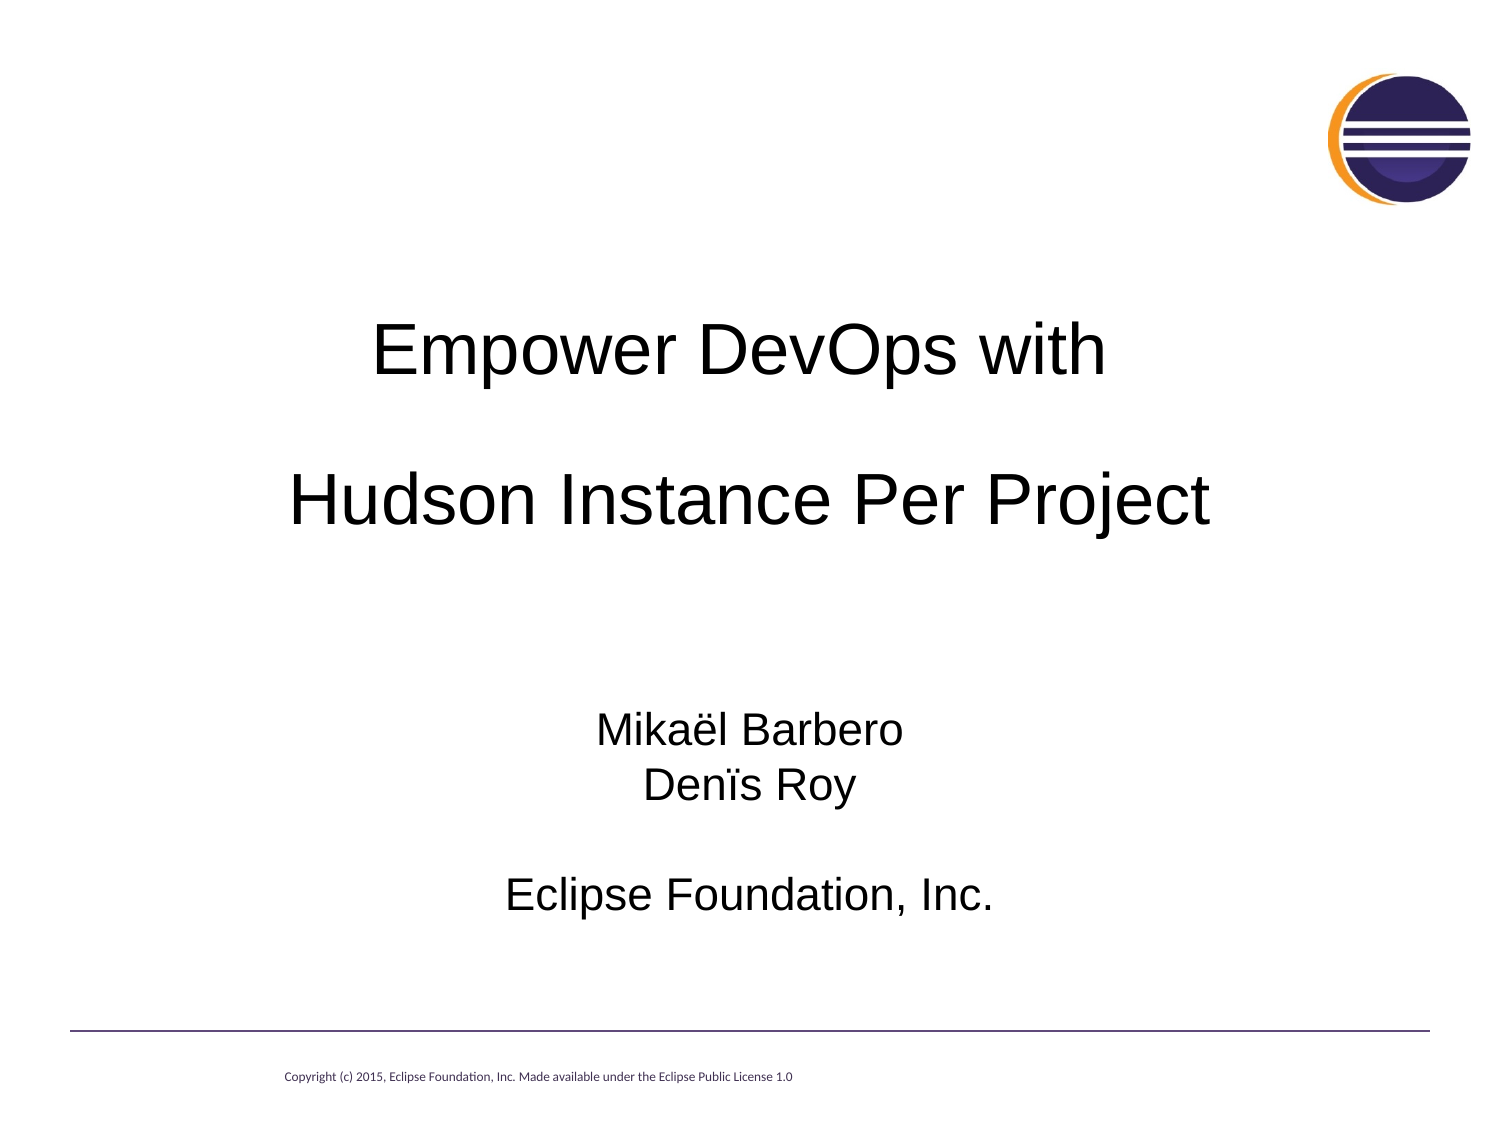

# Empower DevOps with Hudson Instance Per Project
Mikaël Barbero
Denïs Roy
Eclipse Foundation, Inc.
Copyright (c) 2015, Eclipse Foundation, Inc. Made available under the Eclipse Public License 1.0!!